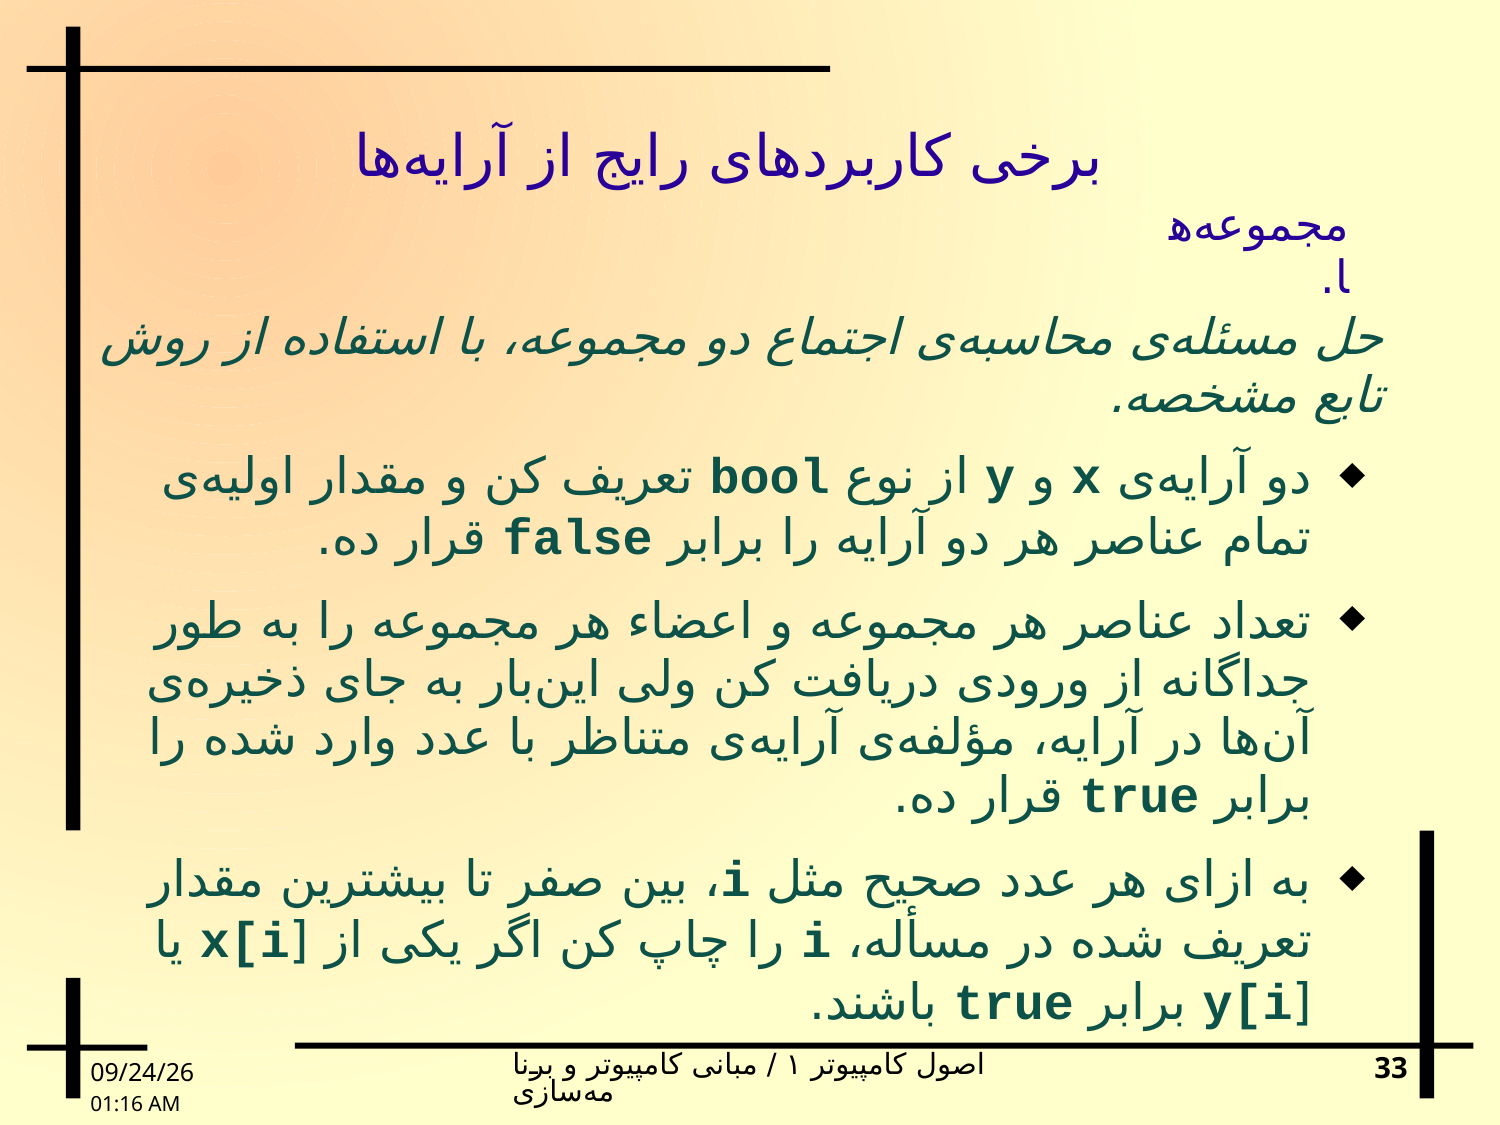

برخی کاربردهای رایج از آرایه‌ها
مجموعه‌ها.
# حل مسئله‌ی محاسبه‌ی اجتماع دو مجموعه، با استفاده از روش تابع مشخصه.
دو آرایه‌ی x و y از نوع bool تعریف کن و مقدار اولیه‌ی تمام عناصر هر دو آرایه را برابر false قرار ده.
تعداد عناصر هر مجموعه و اعضاء هر مجموعه را به طور جداگانه از ورودی دریافت کن ولی این‌بار به جای ذخیره‌ی آن‌ها در آرایه، مؤلفه‌ی آرایه‌ی متناظر با عدد وارد شده را برابر true قرار ده.
به ازای هر عدد صحیح مثل i، بین صفر تا بیشترین مقدار تعریف شده در مسأله، i را چاپ کن اگر یکی از [x[i یا [y[i برابر true باشند.
اصول کامپیوتر ۱ / مبانی کامپیوتر و برنامه‌سازی
33